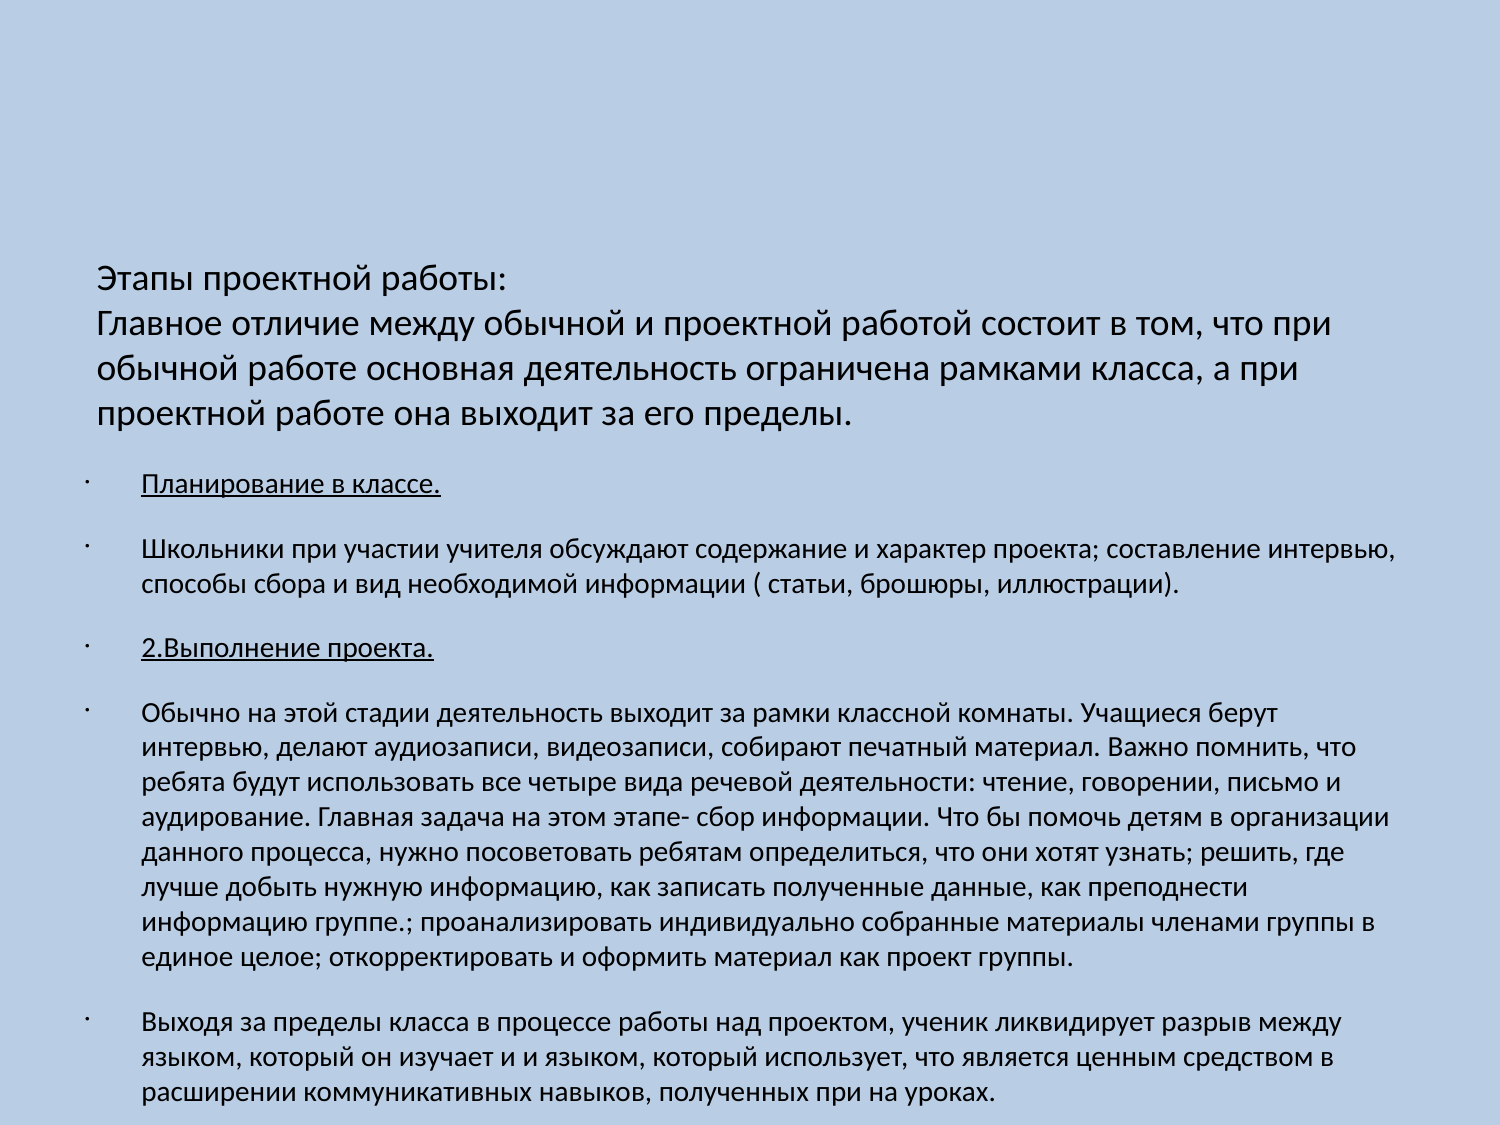

Проектная методика на уроках английского языка
Этапы проектной работы:
Главное отличие между обычной и проектной работой состоит в том, что при обычной работе основная деятельность ограничена рамками класса, а при проектной работе она выходит за его пределы.
# Планирование в классе.
Школьники при участии учителя обсуждают содержание и характер проекта; составление интервью, способы сбора и вид необходимой информации ( статьи, брошюры, иллюстрации).
2.Выполнение проекта.
Обычно на этой стадии деятельность выходит за рамки классной комнаты. Учащиеся берут интервью, делают аудиозаписи, видеозаписи, собирают печатный материал. Важно помнить, что ребята будут использовать все четыре вида речевой деятельности: чтение, говорении, письмо и аудирование. Главная задача на этом этапе- сбор информации. Что бы помочь детям в организации данного процесса, нужно посоветовать ребятам определиться, что они хотят узнать; решить, где лучше добыть нужную информацию, как записать полученные данные, как преподнести информацию группе.; проанализировать индивидуально собранные материалы членами группы в единое целое; откорректировать и оформить материал как проект группы.
Выходя за пределы класса в процессе работы над проектом, ученик ликвидирует разрыв между языком, который он изучает и и языком, который использует, что является ценным средством в расширении коммуникативных навыков, полученных при на уроках.